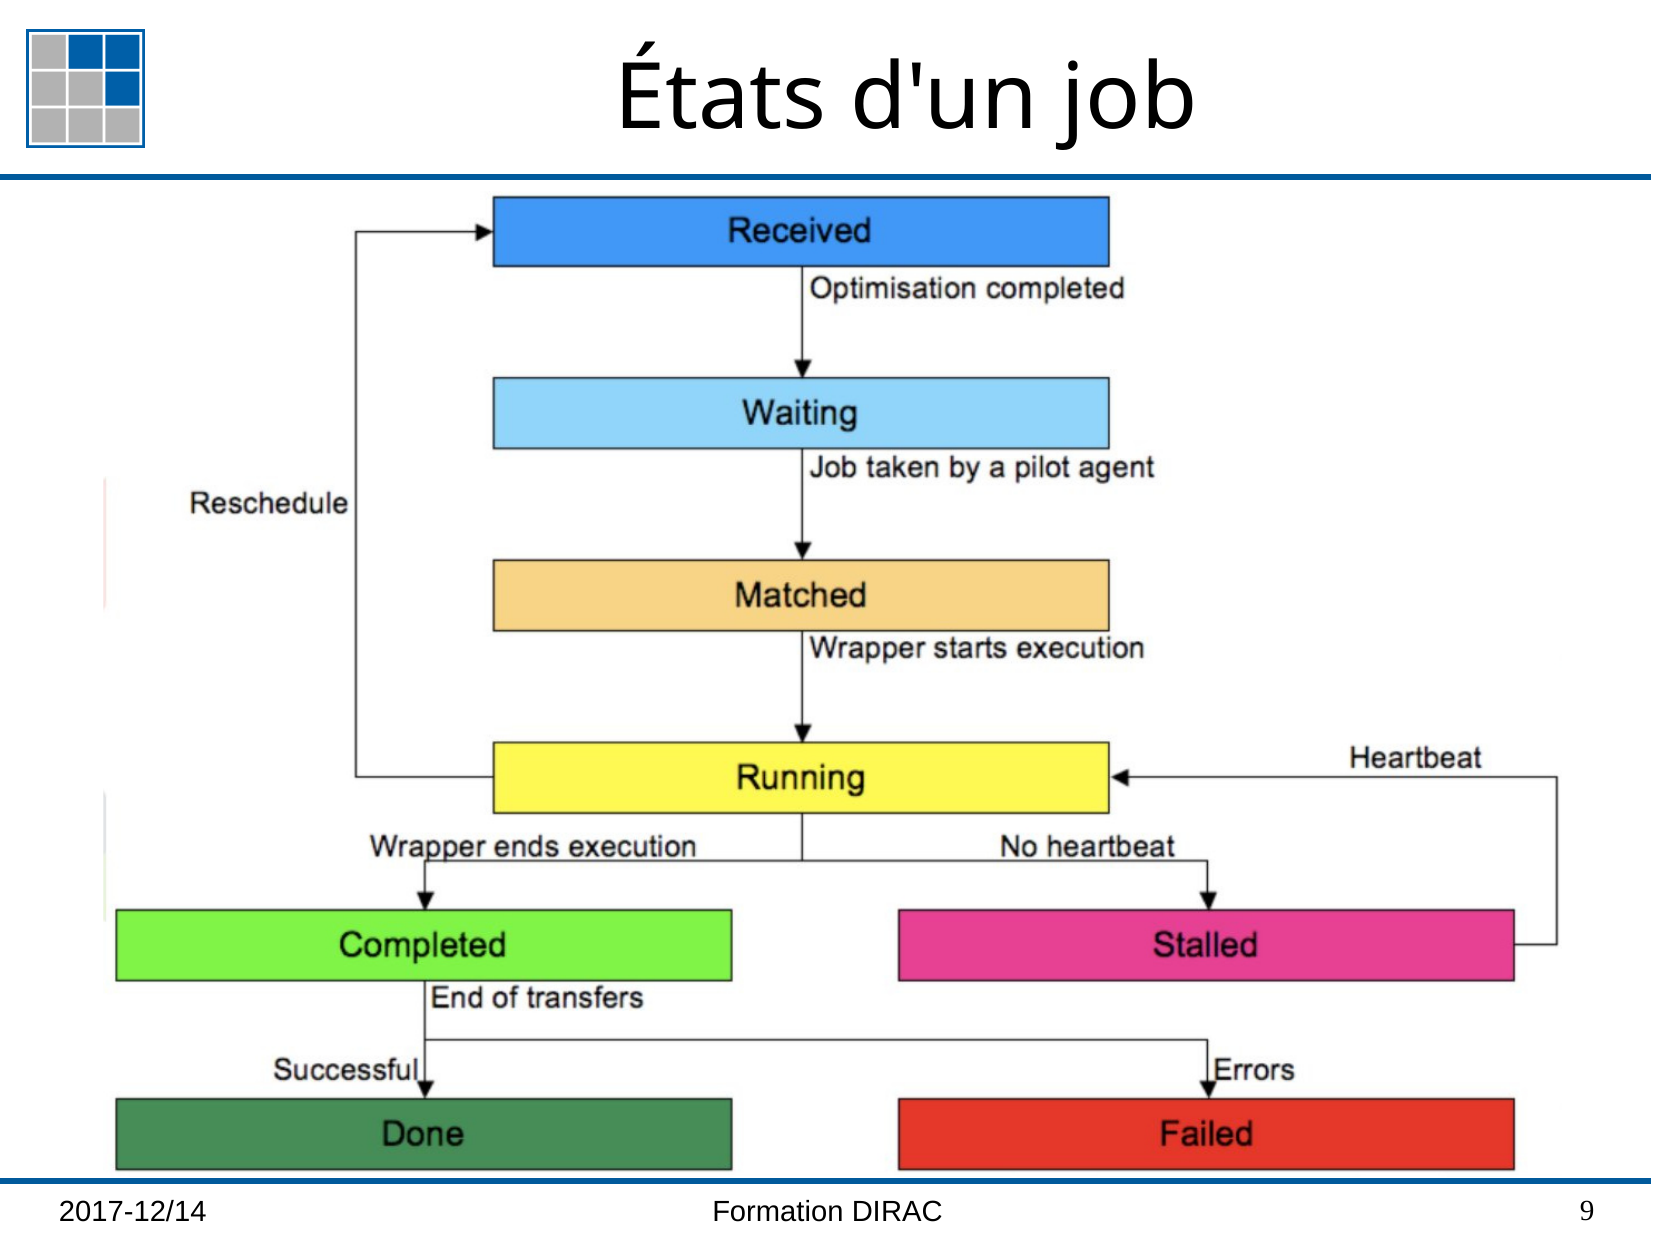

# États d'un job
March 2017
BELLE 2 - LAL